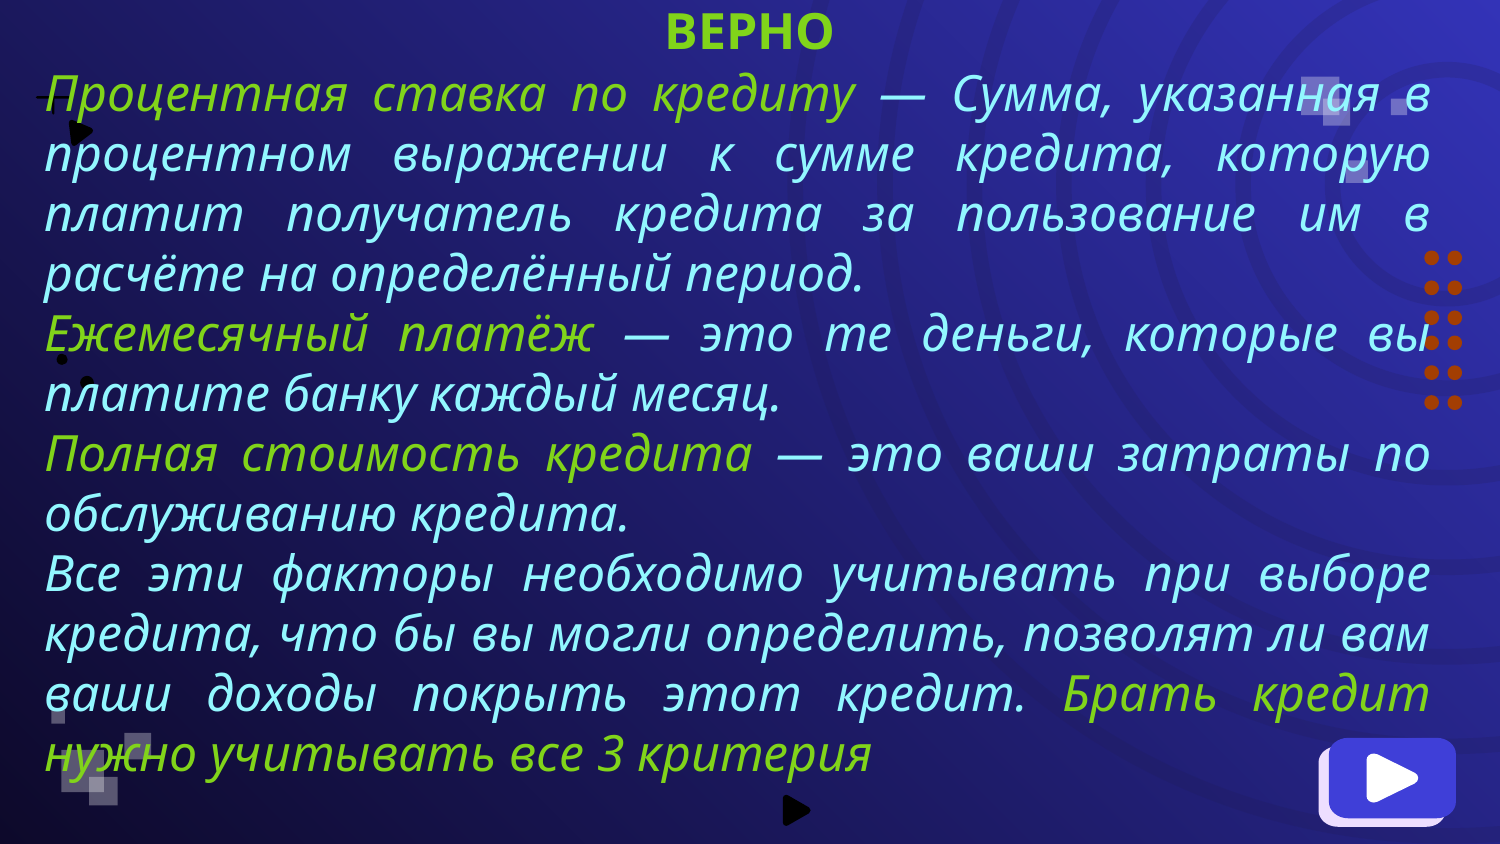

# ВЕРНО
Процентная ставка по кредиту — Сумма, указанная в процентном выражении к сумме кредита, которую платит получатель кредита за пользование им в расчёте на определённый период.
Ежемесячный платёж — это те деньги, которые вы платите банку каждый месяц.
Полная стоимость кредита — это ваши затраты по обслуживанию кредита.
Все эти факторы необходимо учитывать при выборе кредита, что бы вы могли определить, позволят ли вам ваши доходы покрыть этот кредит. Брать кредит нужно учитывать все 3 критерия